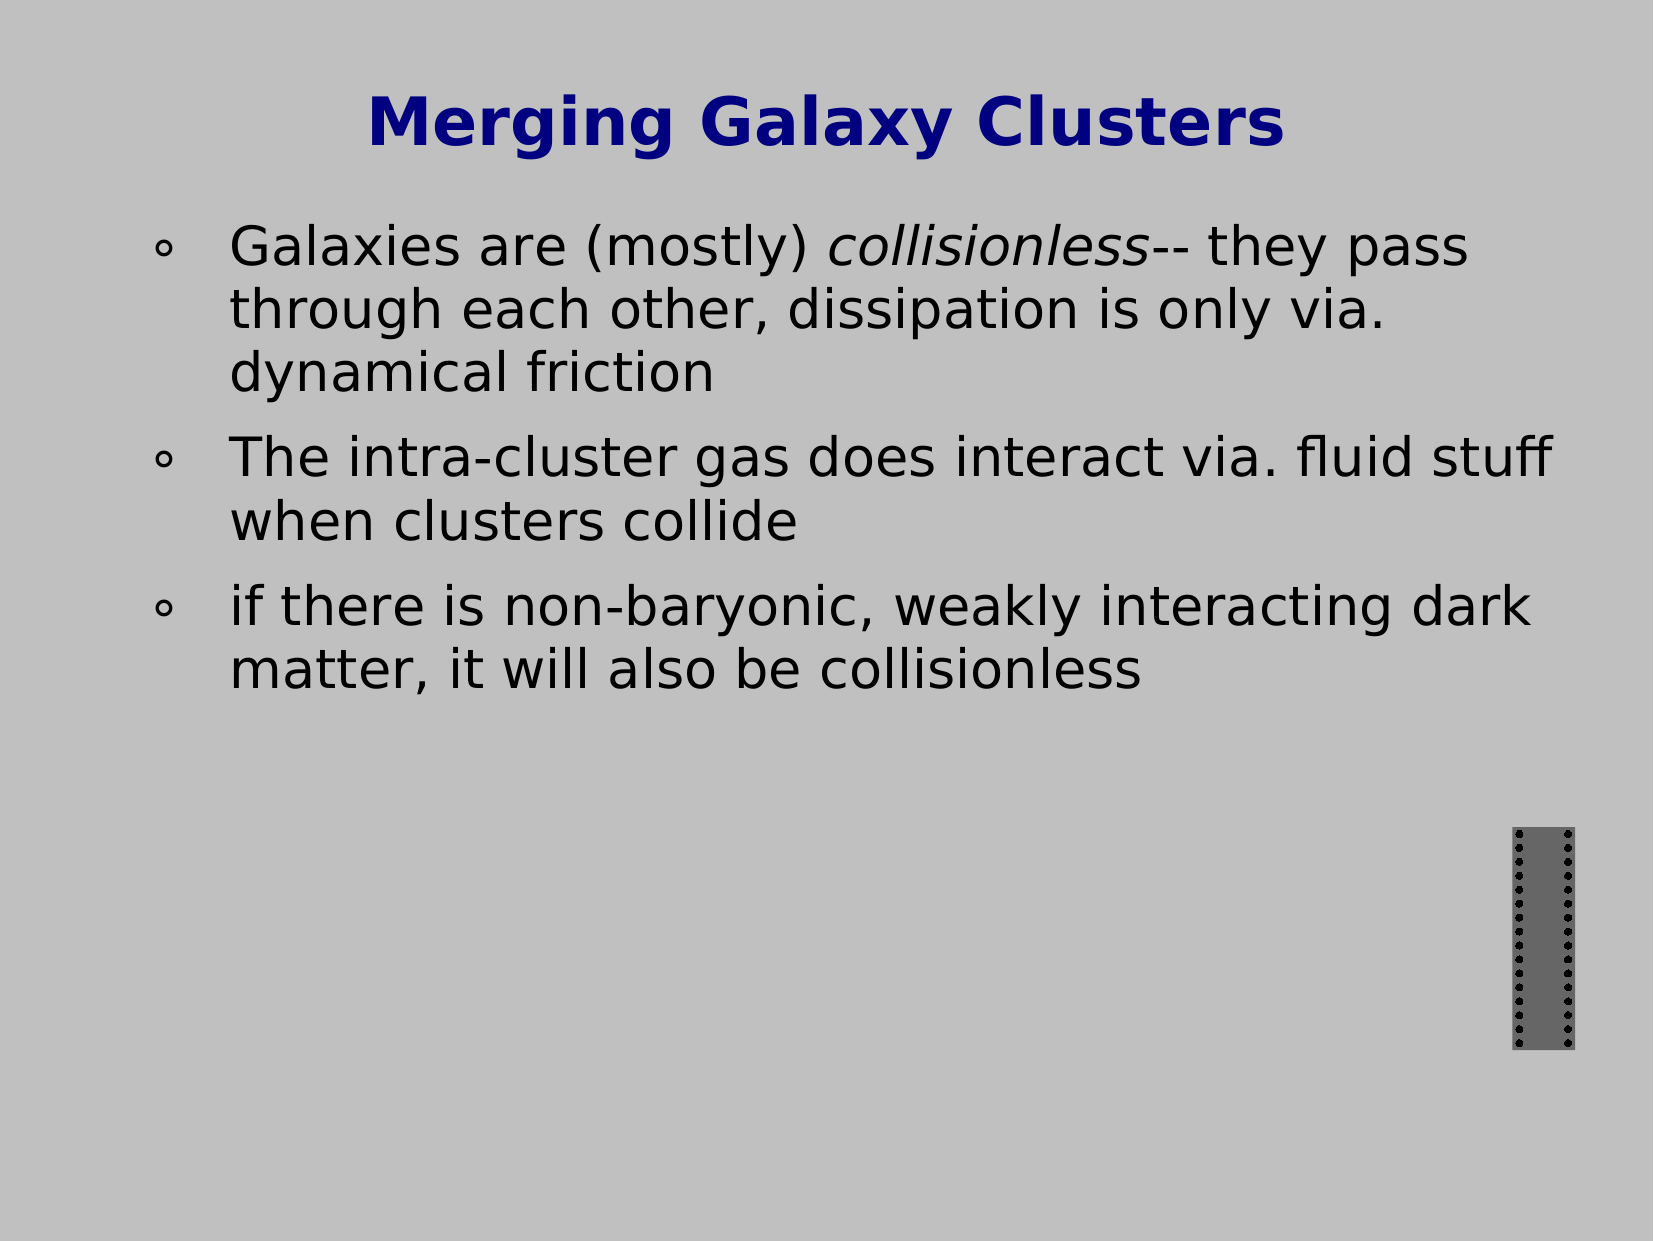

Merging Galaxy Clusters
∘	Galaxies are (mostly) collisionless-- they pass through each other, dissipation is only via. dynamical friction
∘	The intra-cluster gas does interact via. fluid stuff when clusters collide
∘	if there is non-baryonic, weakly interacting dark matter, it will also be collisionless